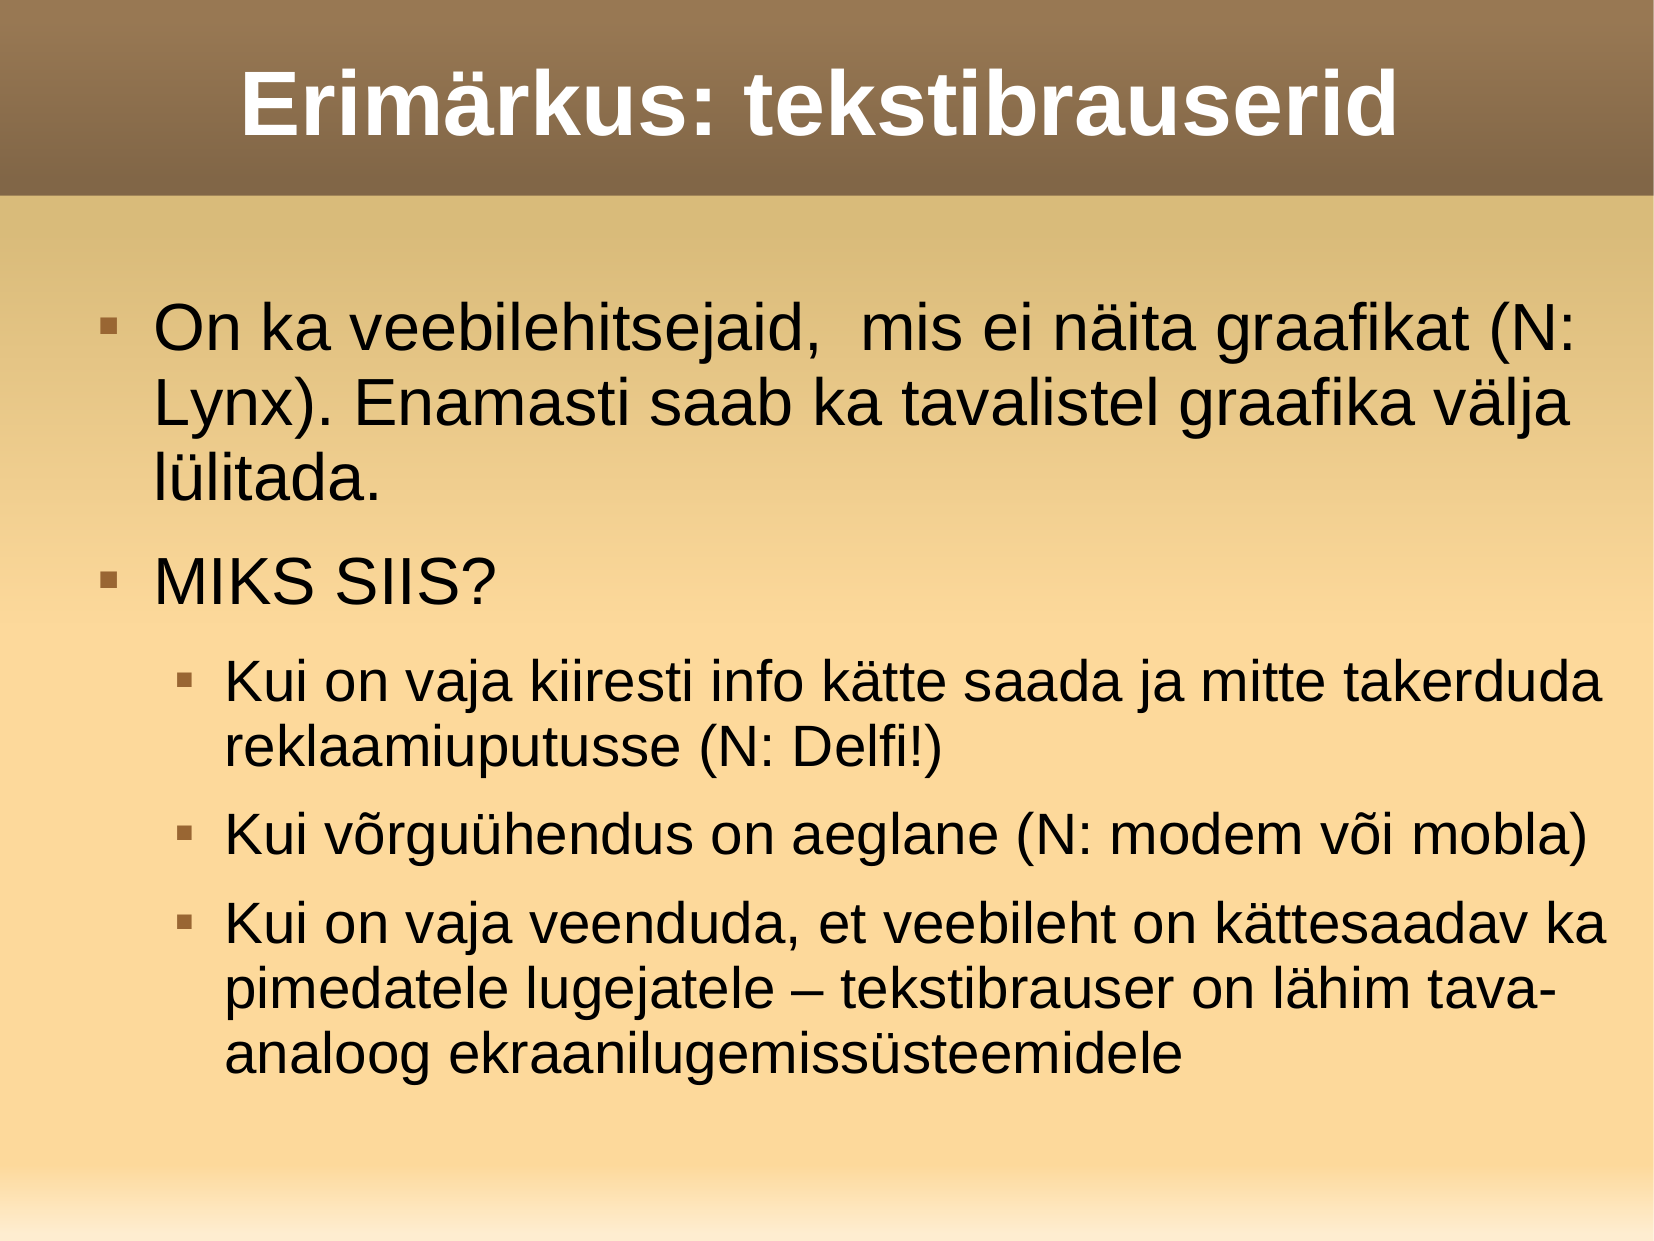

# Erimärkus: tekstibrauserid
On ka veebilehitsejaid, mis ei näita graafikat (N: Lynx). Enamasti saab ka tavalistel graafika välja lülitada.
MIKS SIIS?
Kui on vaja kiiresti info kätte saada ja mitte takerduda reklaamiuputusse (N: Delfi!)
Kui võrguühendus on aeglane (N: modem või mobla)
Kui on vaja veenduda, et veebileht on kättesaadav ka pimedatele lugejatele – tekstibrauser on lähim tava-analoog ekraanilugemissüsteemidele